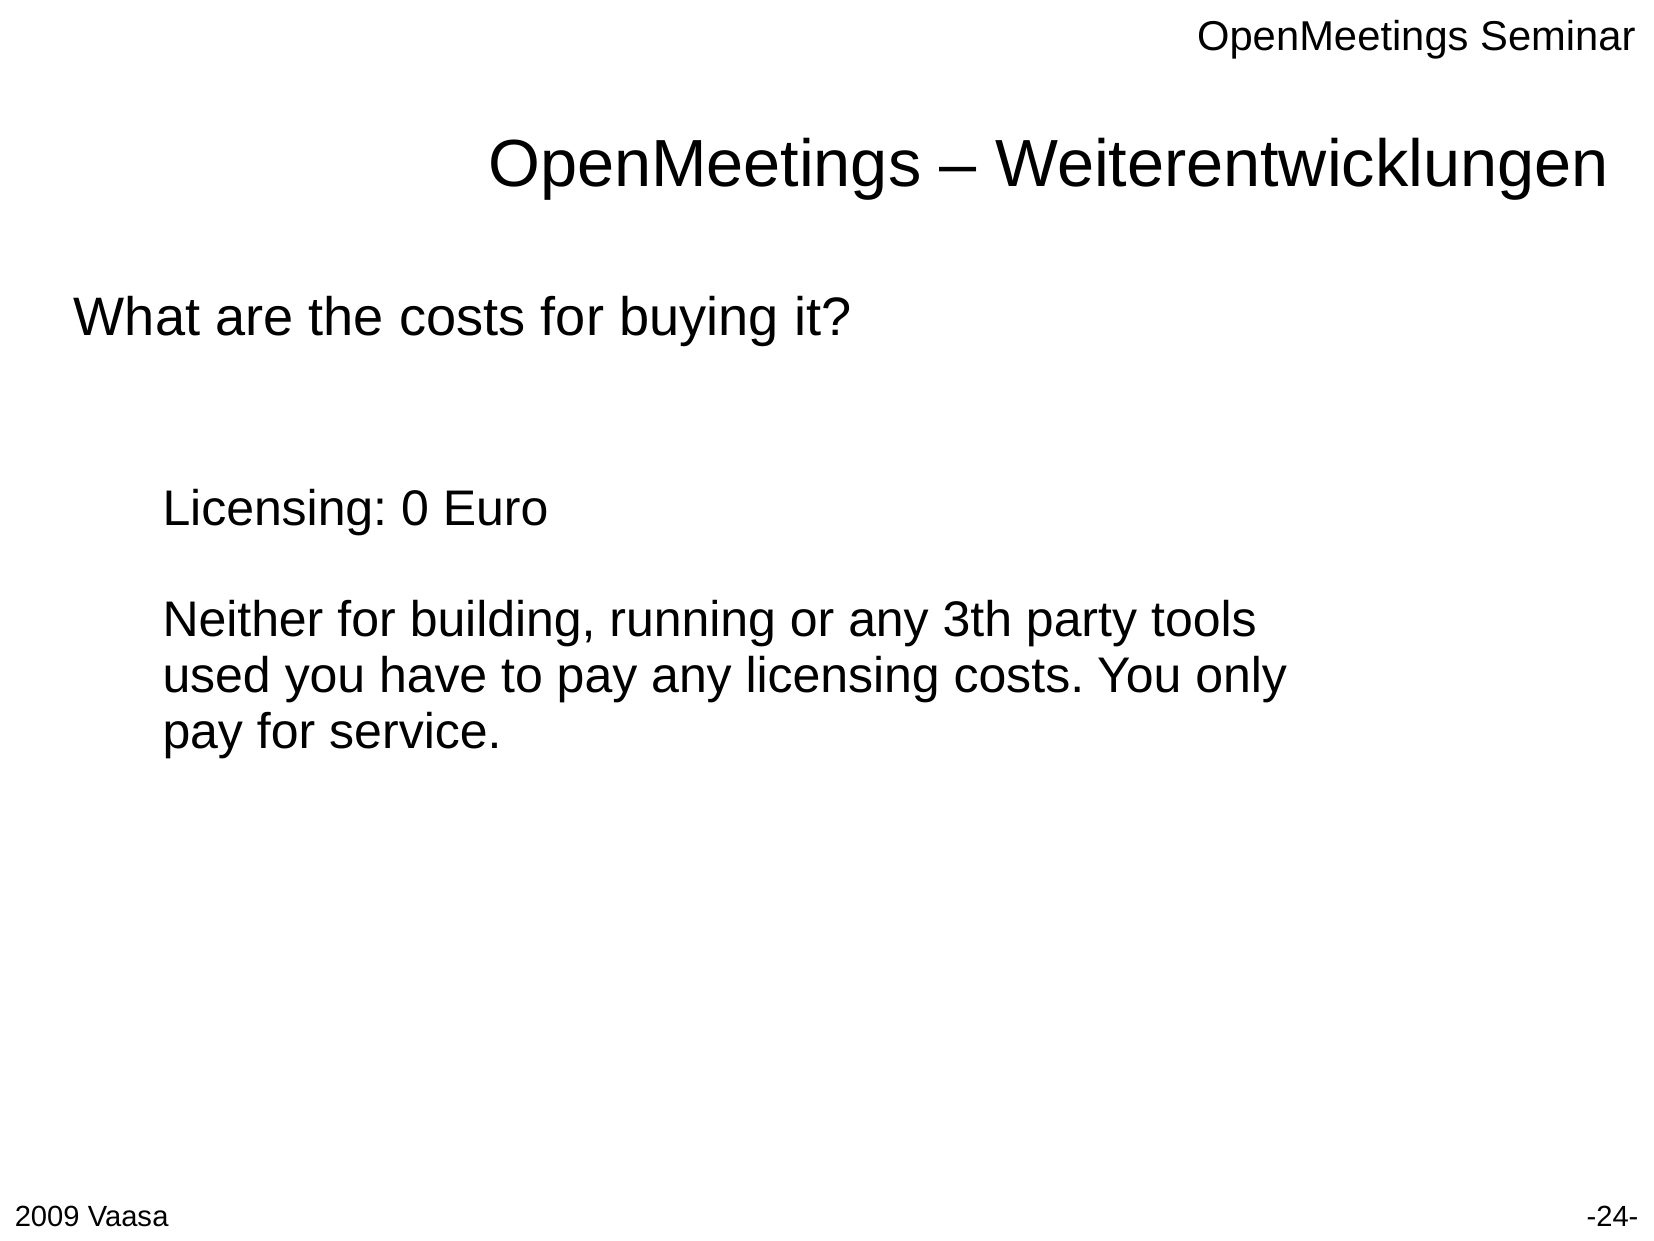

# OpenMeetings Seminar
OpenMeetings – Weiterentwicklungen
What are the costs for buying it?
Licensing: 0 Euro
Neither for building, running or any 3th party tools used you have to pay any licensing costs. You only pay for service.
-24-
2009 Vaasa